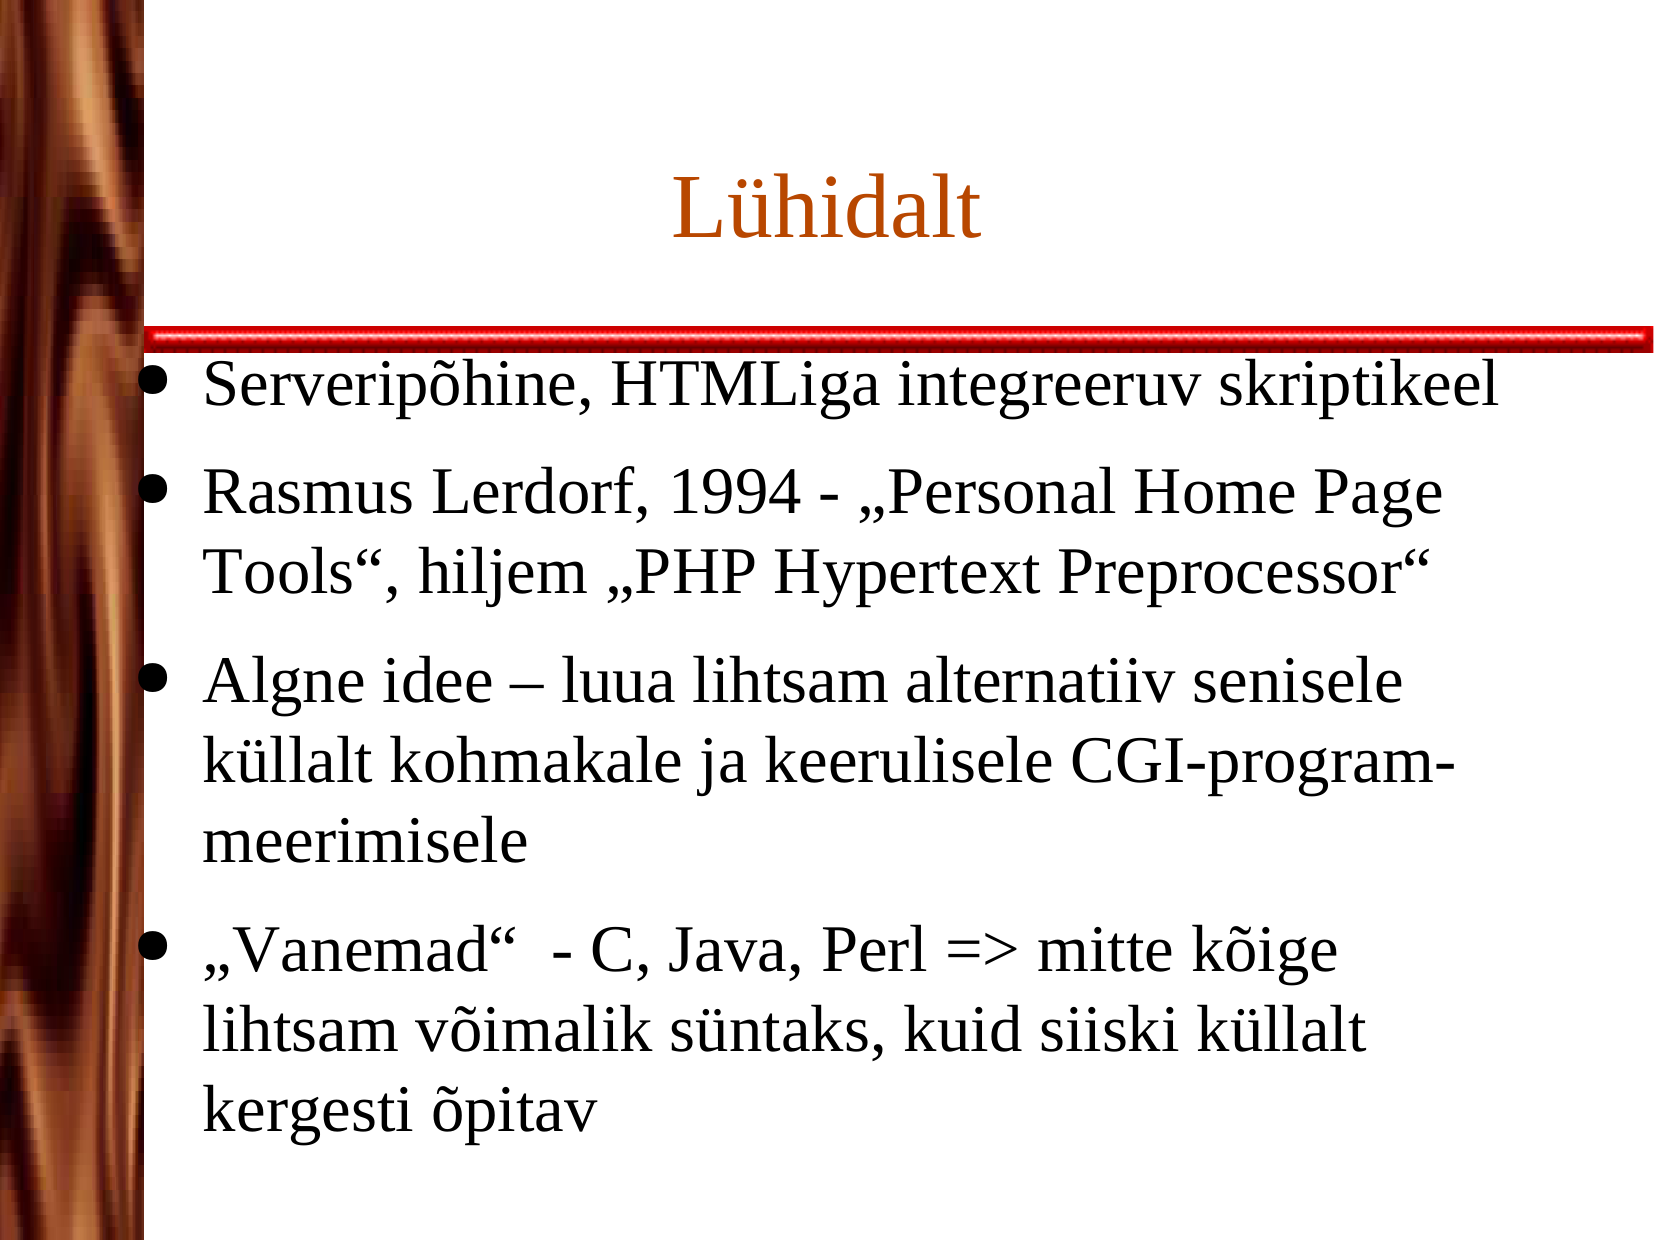

# Lühidalt
Serveripõhine, HTMLiga integreeruv skriptikeel
Rasmus Lerdorf, 1994 - „Personal Home Page Tools“, hiljem „PHP Hypertext Preprocessor“
Algne idee – luua lihtsam alternatiiv senisele küllalt kohmakale ja keerulisele CGI-program- meerimisele
„Vanemad“ - C, Java, Perl => mitte kõige lihtsam võimalik süntaks, kuid siiski küllalt kergesti õpitav